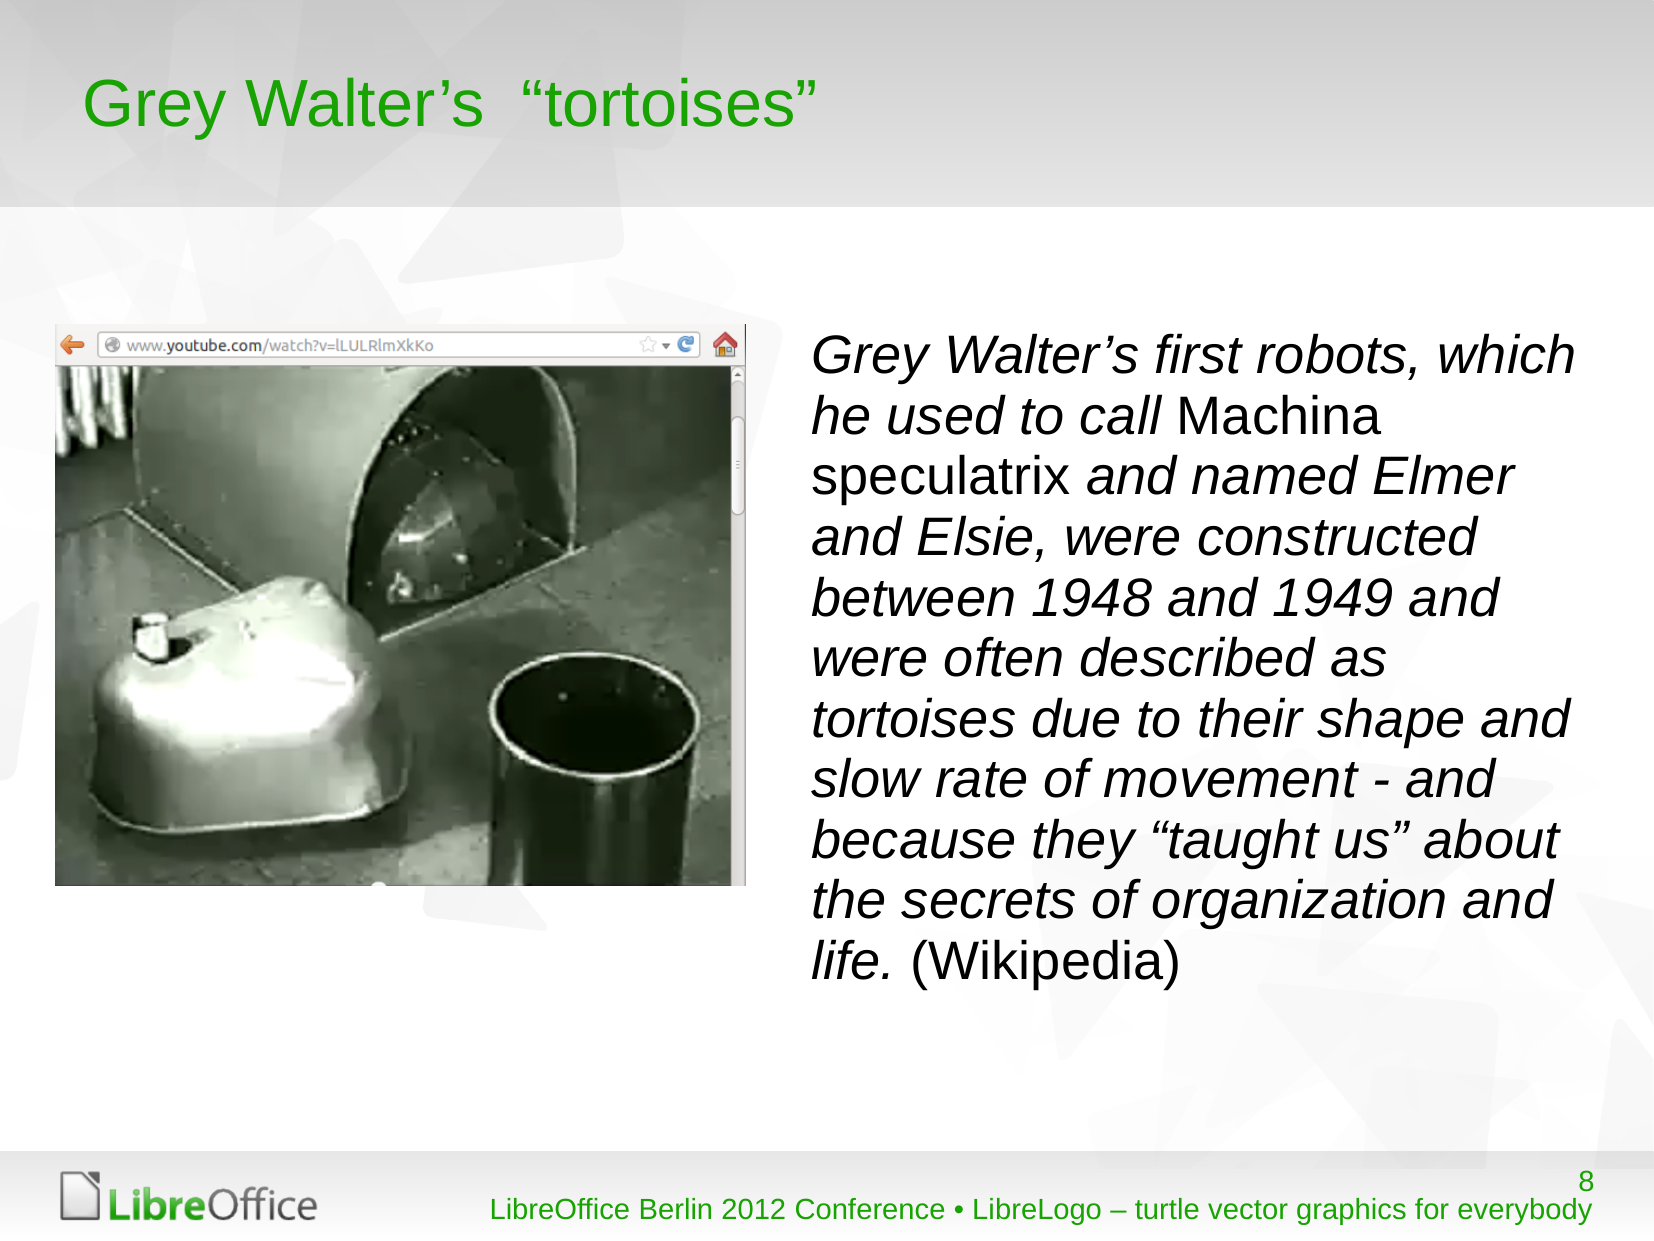

Grey Walter’s “tortoises”
# Grey Walter’s first robots, which he used to call Machina speculatrix and named Elmer and Elsie, were constructed between 1948 and 1949 and were often described as tortoises due to their shape and slow rate of movement - and because they “taught us” about the secrets of organization and life. (Wikipedia)
8
LibreOffice Berlin 2012 Conference • LibreLogo – turtle vector graphics for everybody